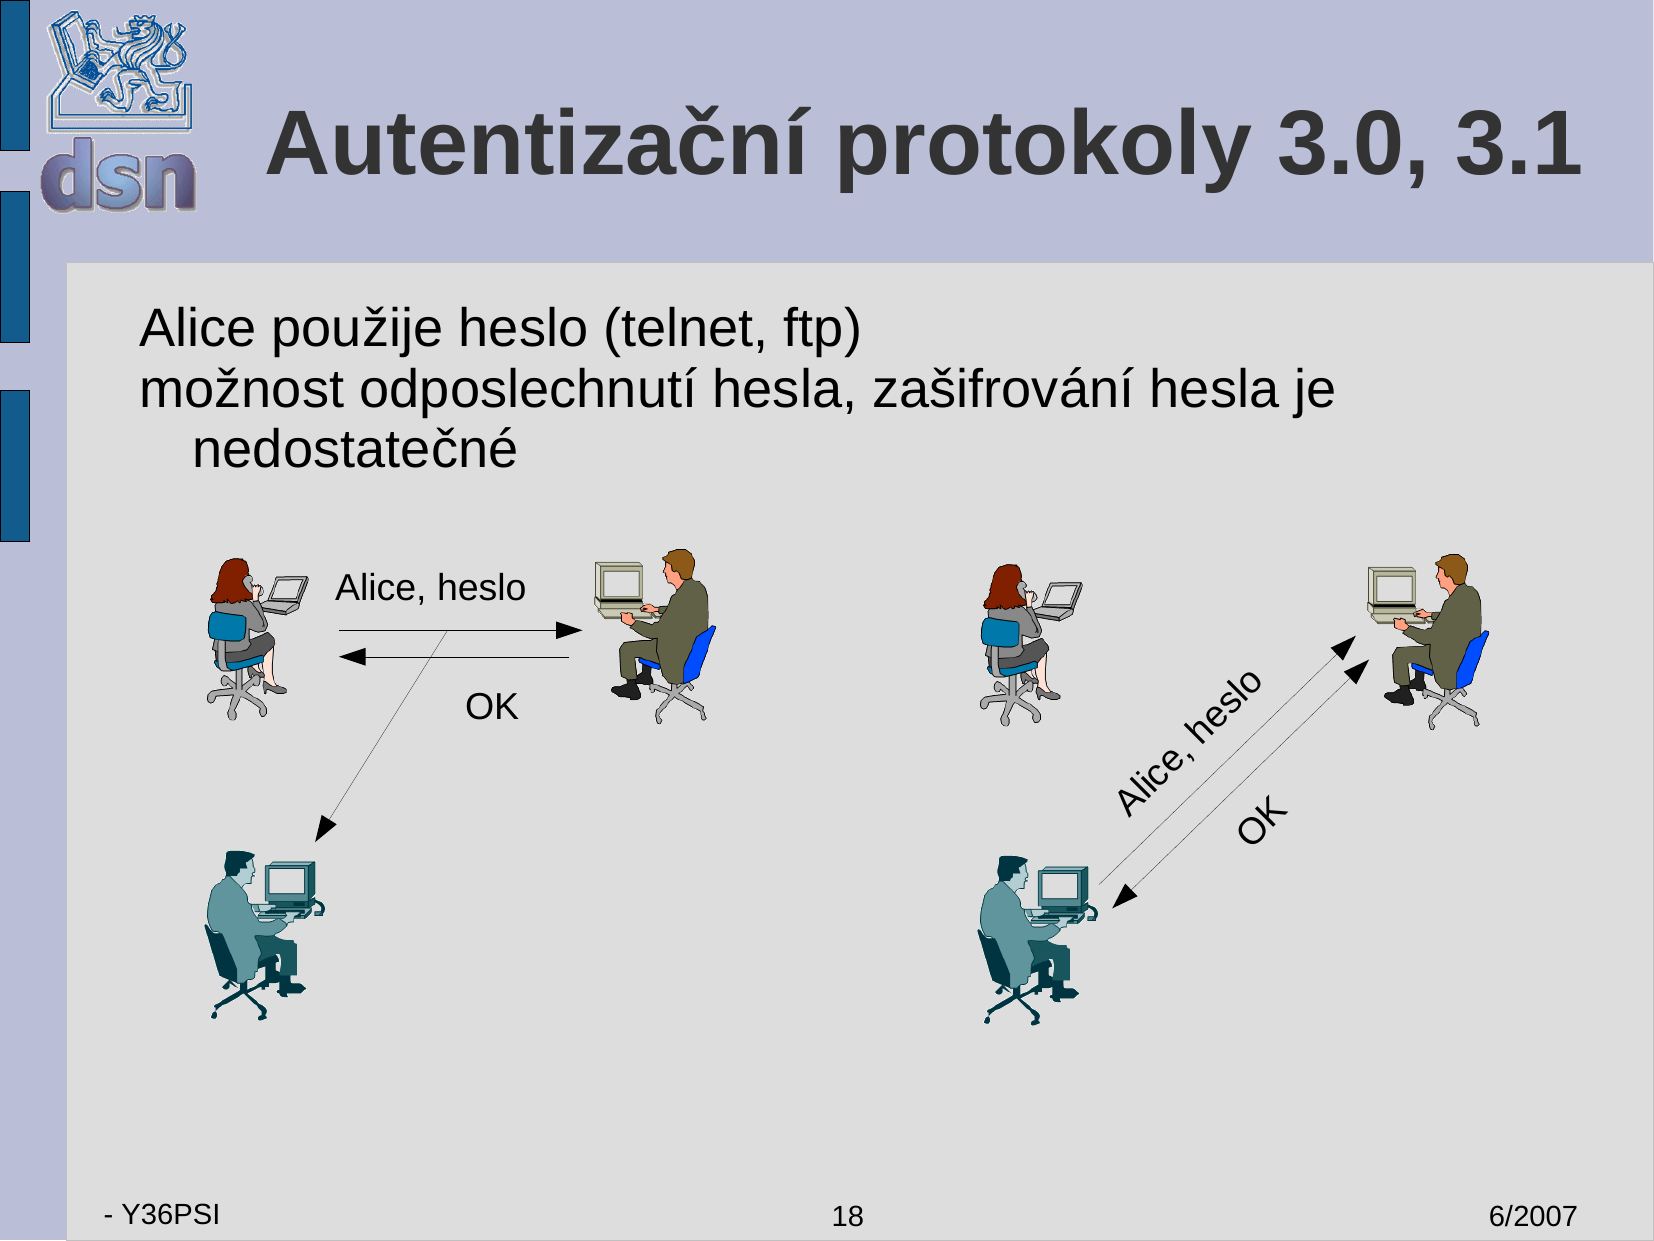

# Autentizační protokoly 3.0, 3.1
Alice použije heslo (telnet, ftp)
možnost odposlechnutí hesla, zašifrování hesla je nedostatečné
Alice, heslo
OK
Alice, heslo
OK